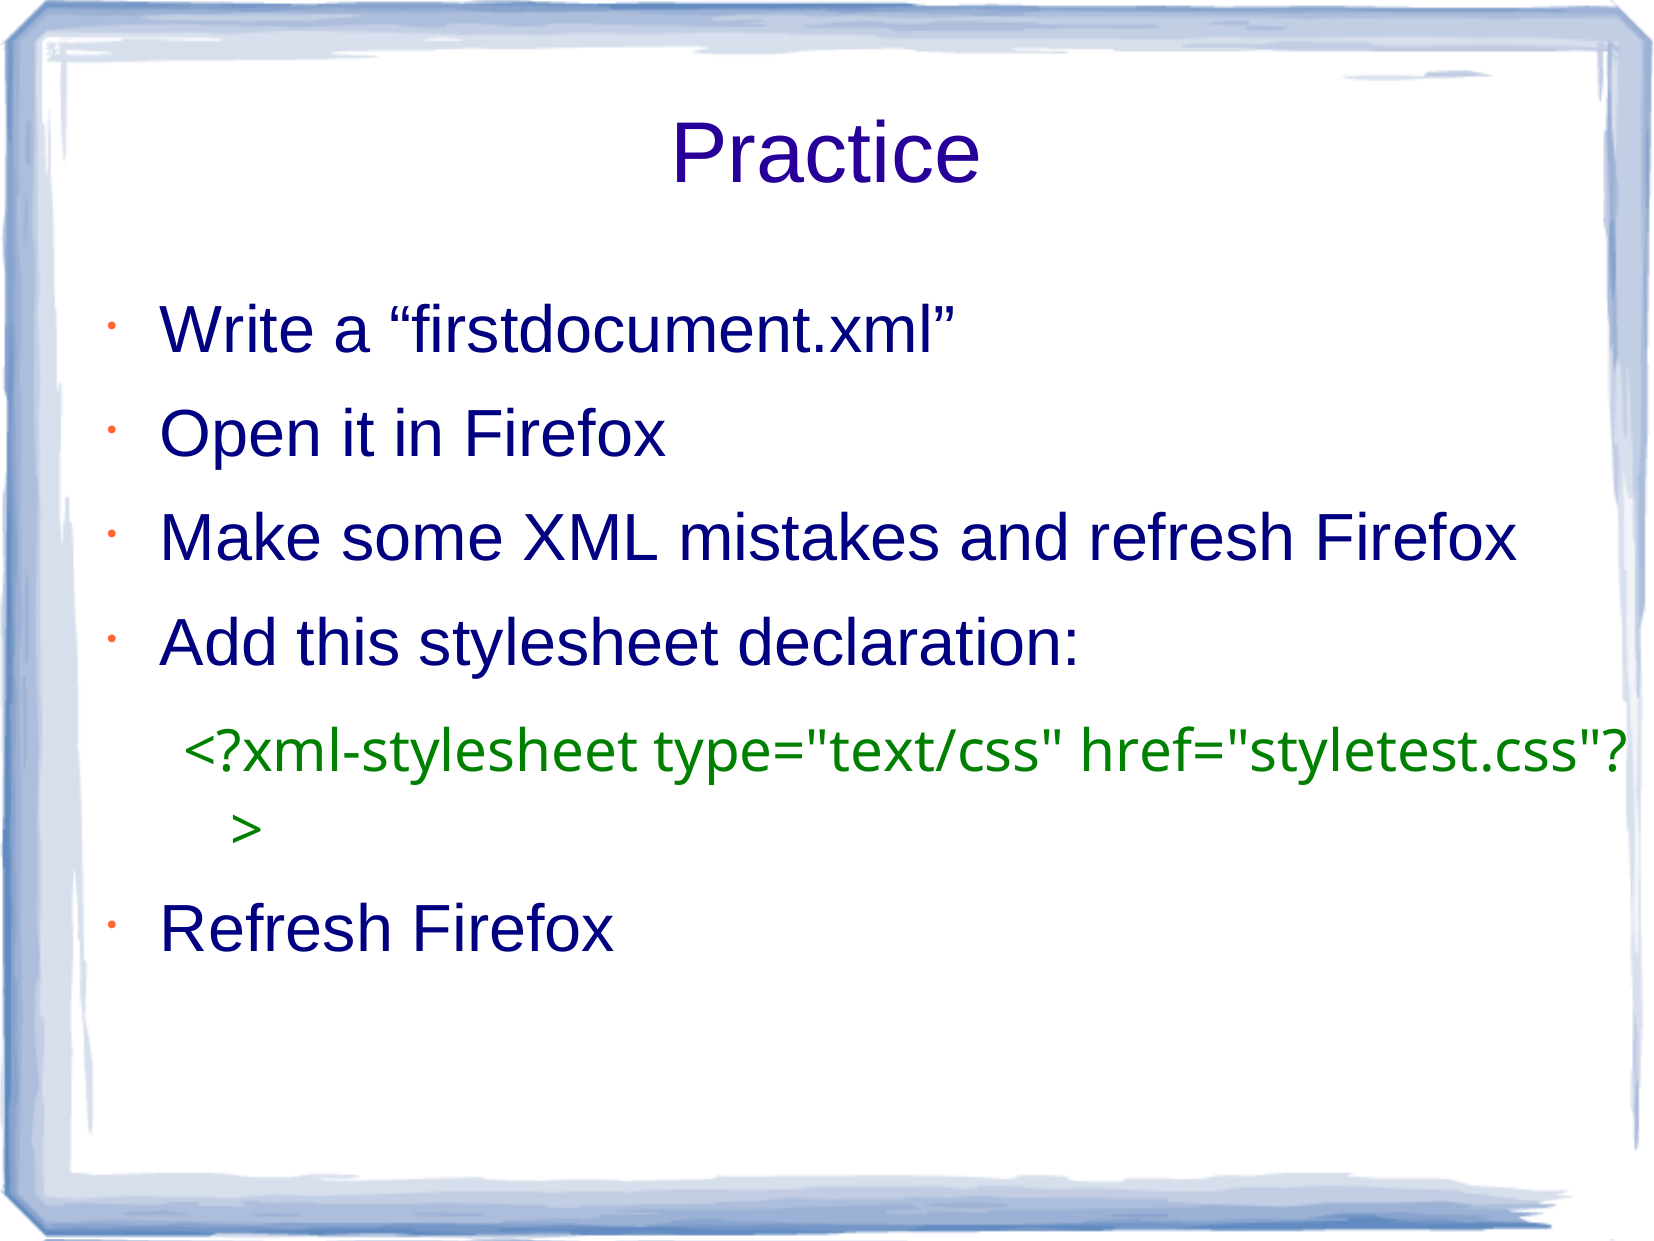

# Practice
Write a “firstdocument.xml”
Open it in Firefox
Make some XML mistakes and refresh Firefox
Add this stylesheet declaration:
<?xml-stylesheet type="text/css" href="styletest.css"?>
Refresh Firefox